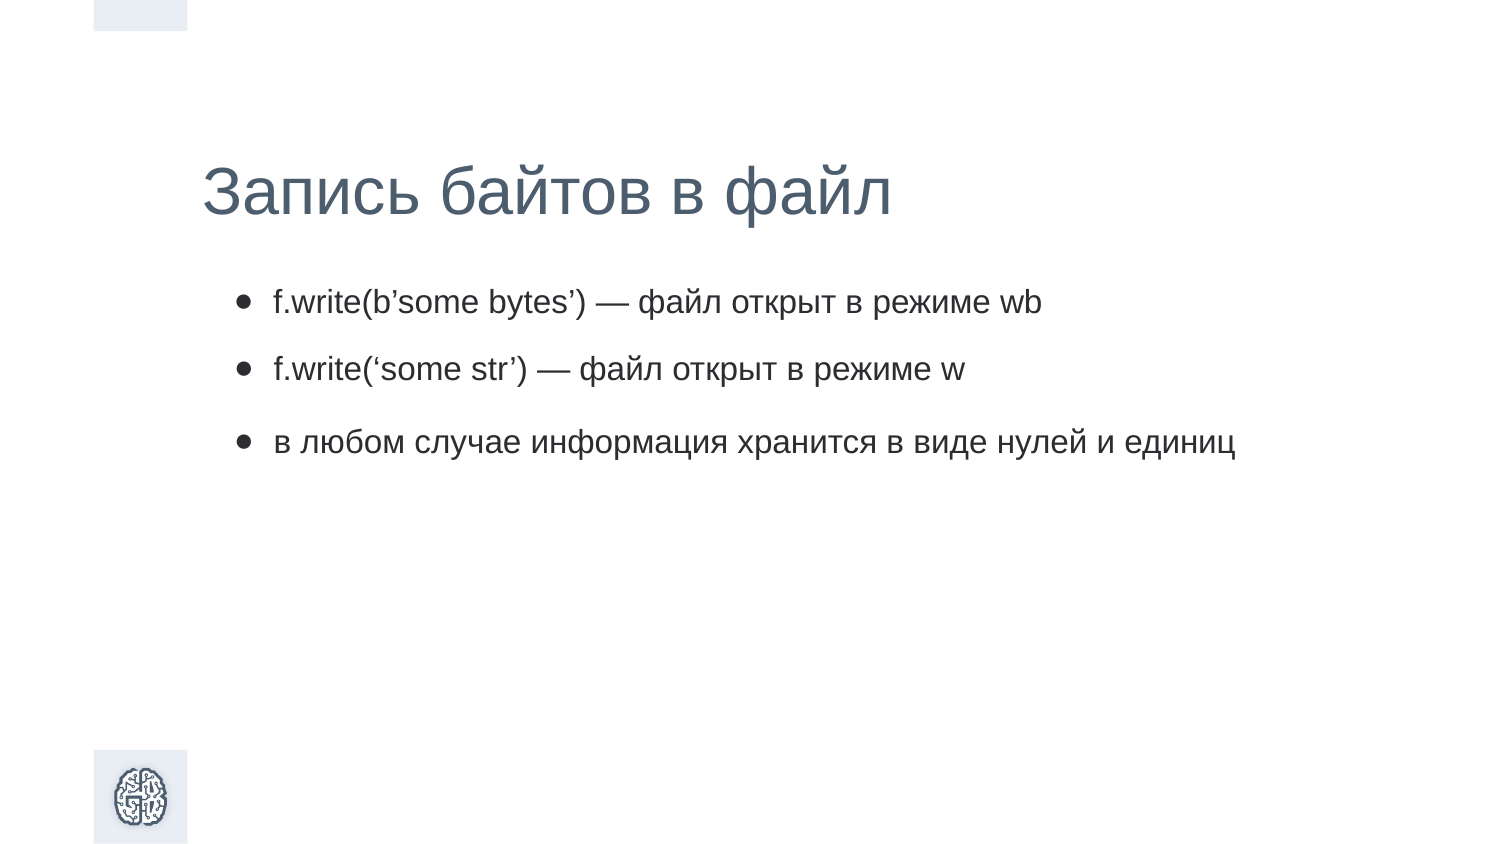

Запись байтов в файл
f.write(b’some bytes’) — файл открыт в режиме wb
f.write(‘some str’) — файл открыт в режиме w
в любом случае информация хранится в виде нулей и единиц